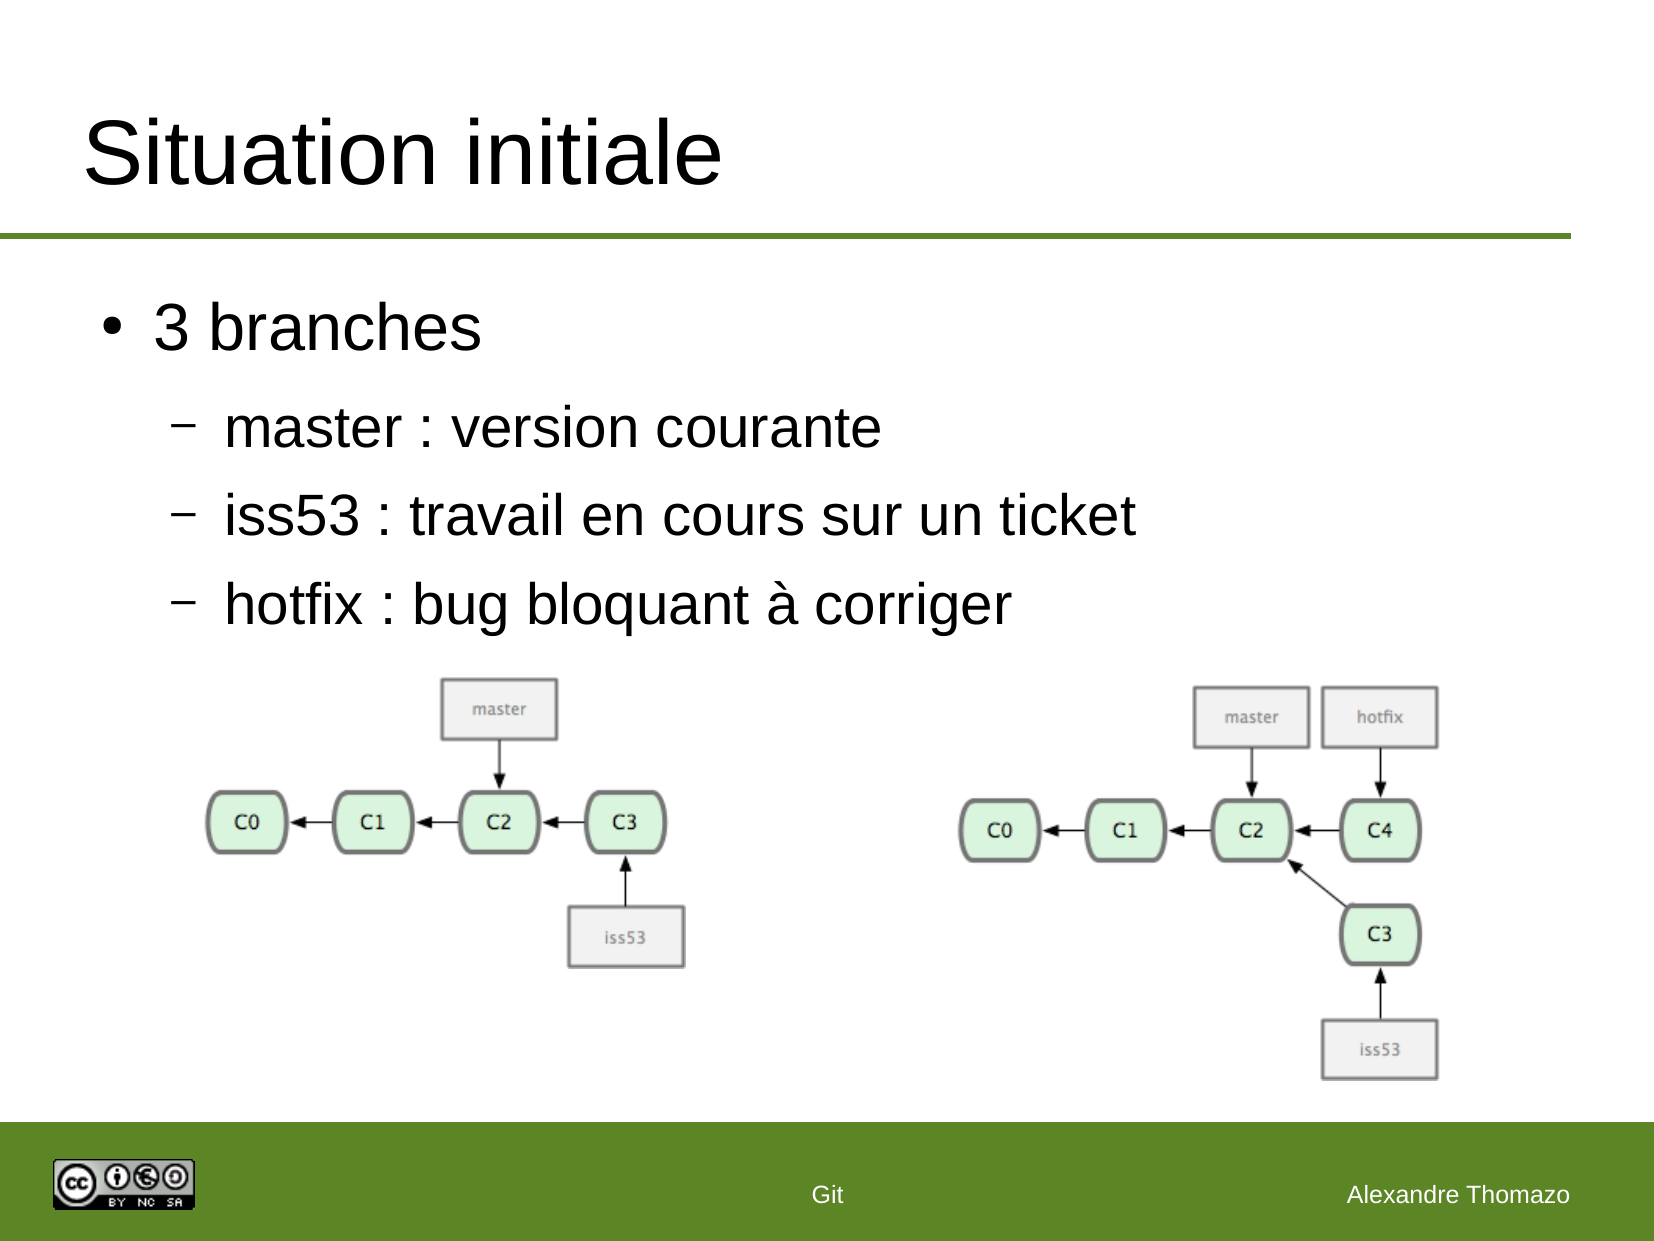

# Situation initiale
3 branches
master : version courante
iss53 : travail en cours sur un ticket
hotfix : bug bloquant à corriger
Git
26